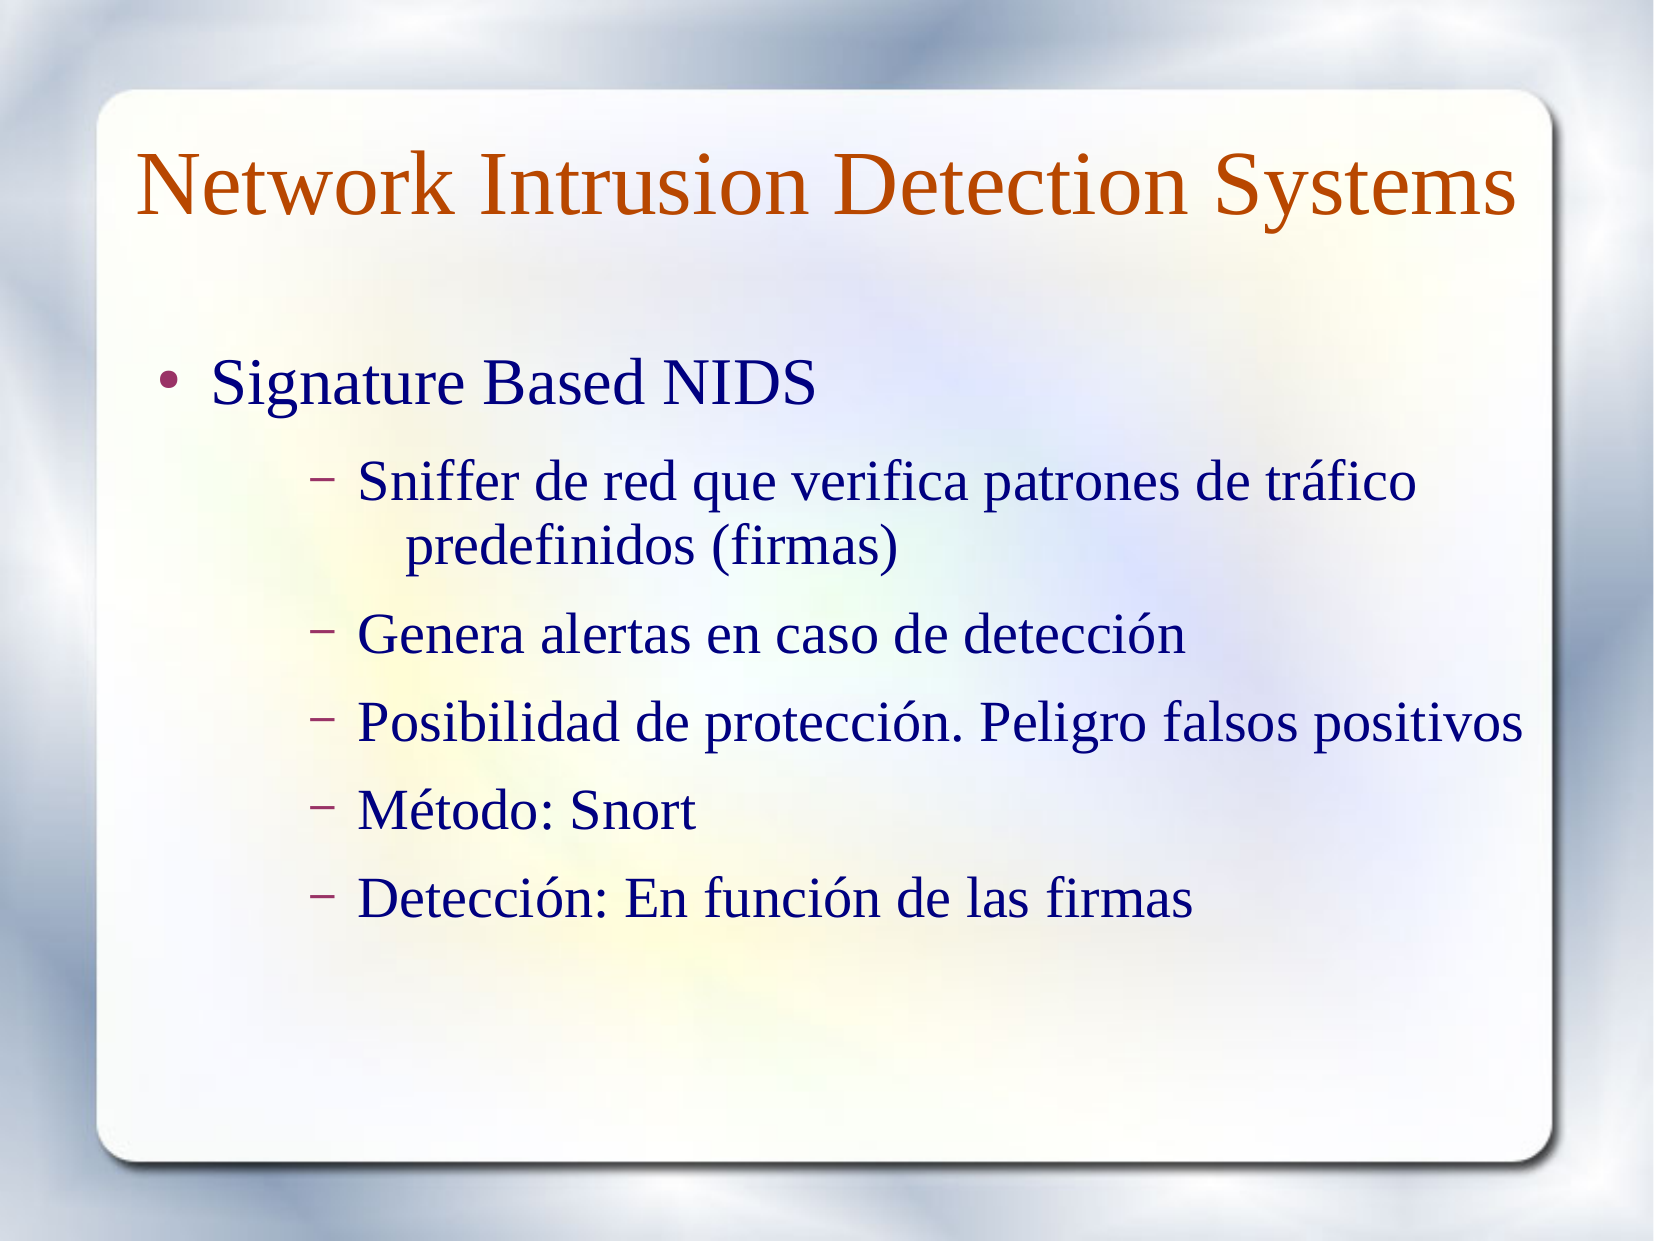

# Network Intrusion Detection Systems
Signature Based NIDS
Sniffer de red que verifica patrones de tráfico predefinidos (firmas)
Genera alertas en caso de detección
Posibilidad de protección. Peligro falsos positivos
Método: Snort
Detección: En función de las firmas